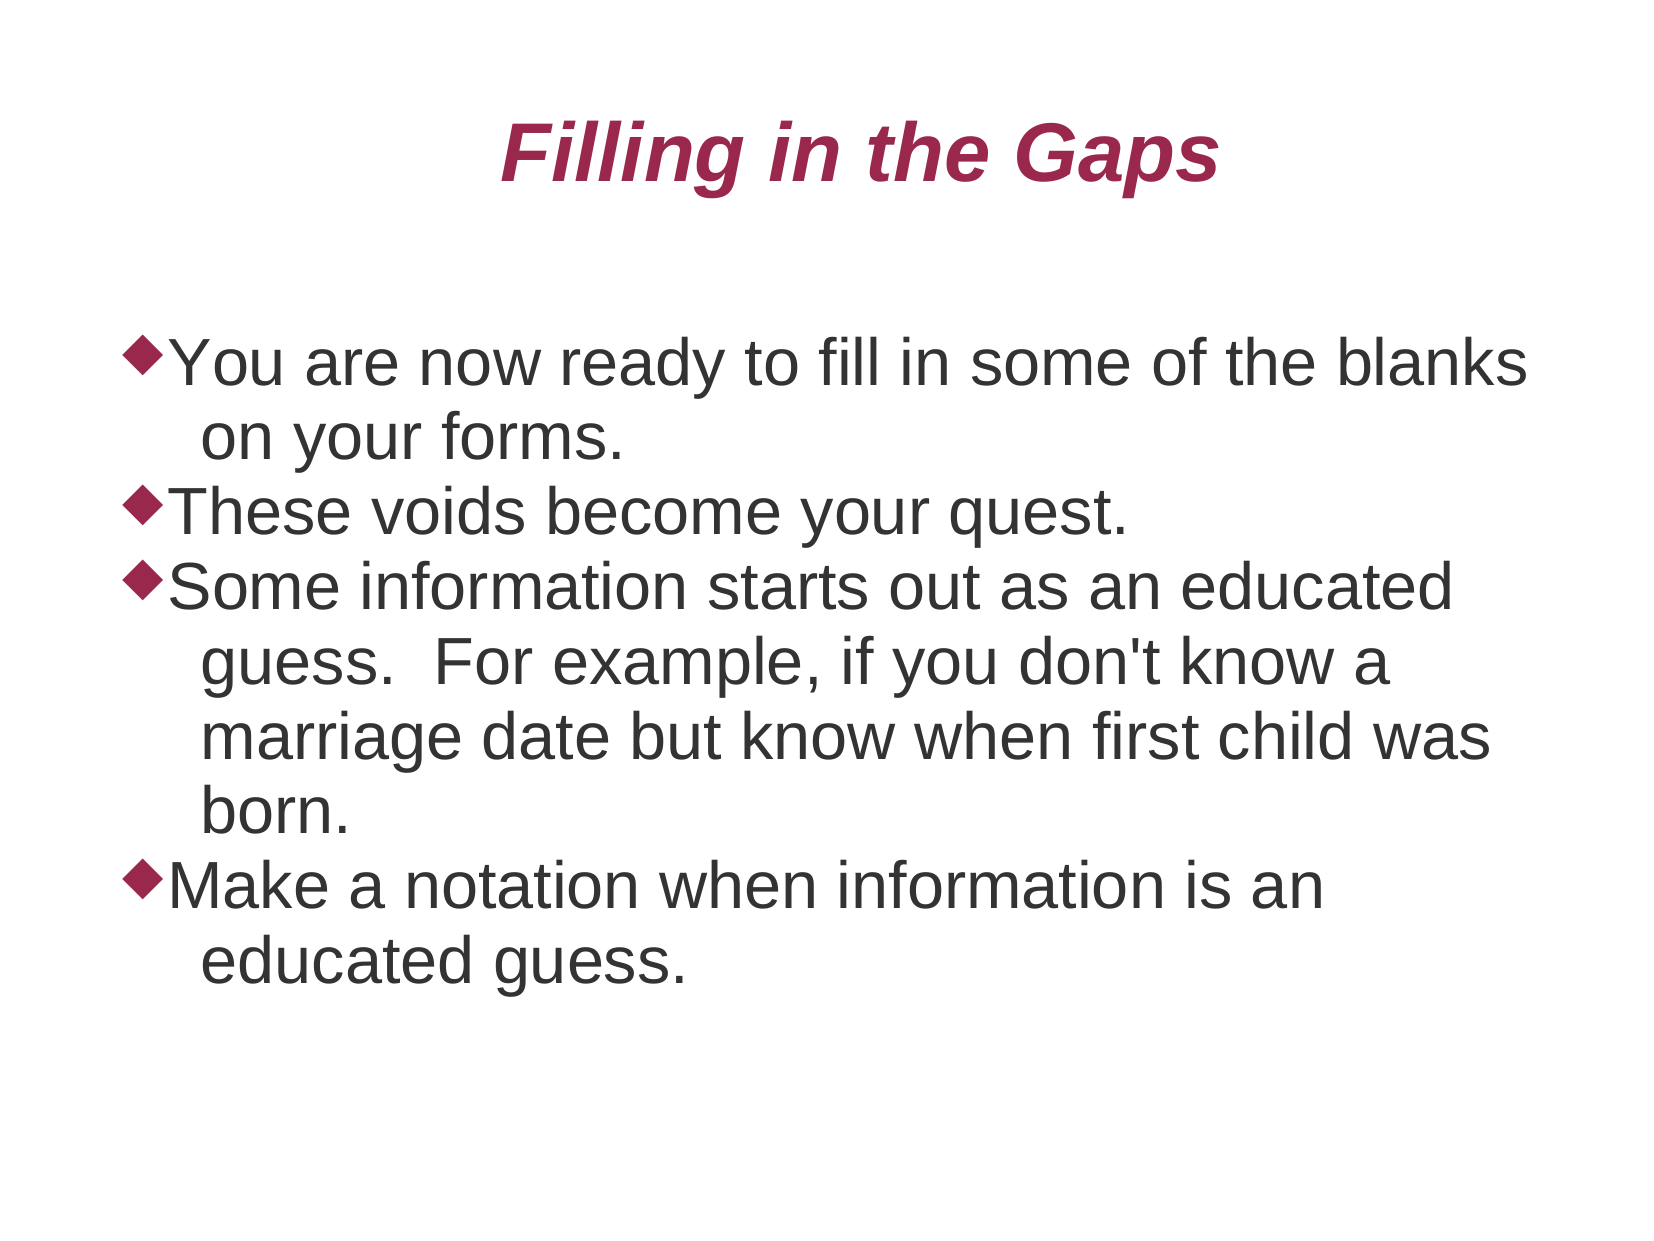

# Filling in the Gaps
You are now ready to fill in some of the blanks on your forms.
These voids become your quest.
Some information starts out as an educated guess. For example, if you don't know a marriage date but know when first child was born.
Make a notation when information is an educated guess.